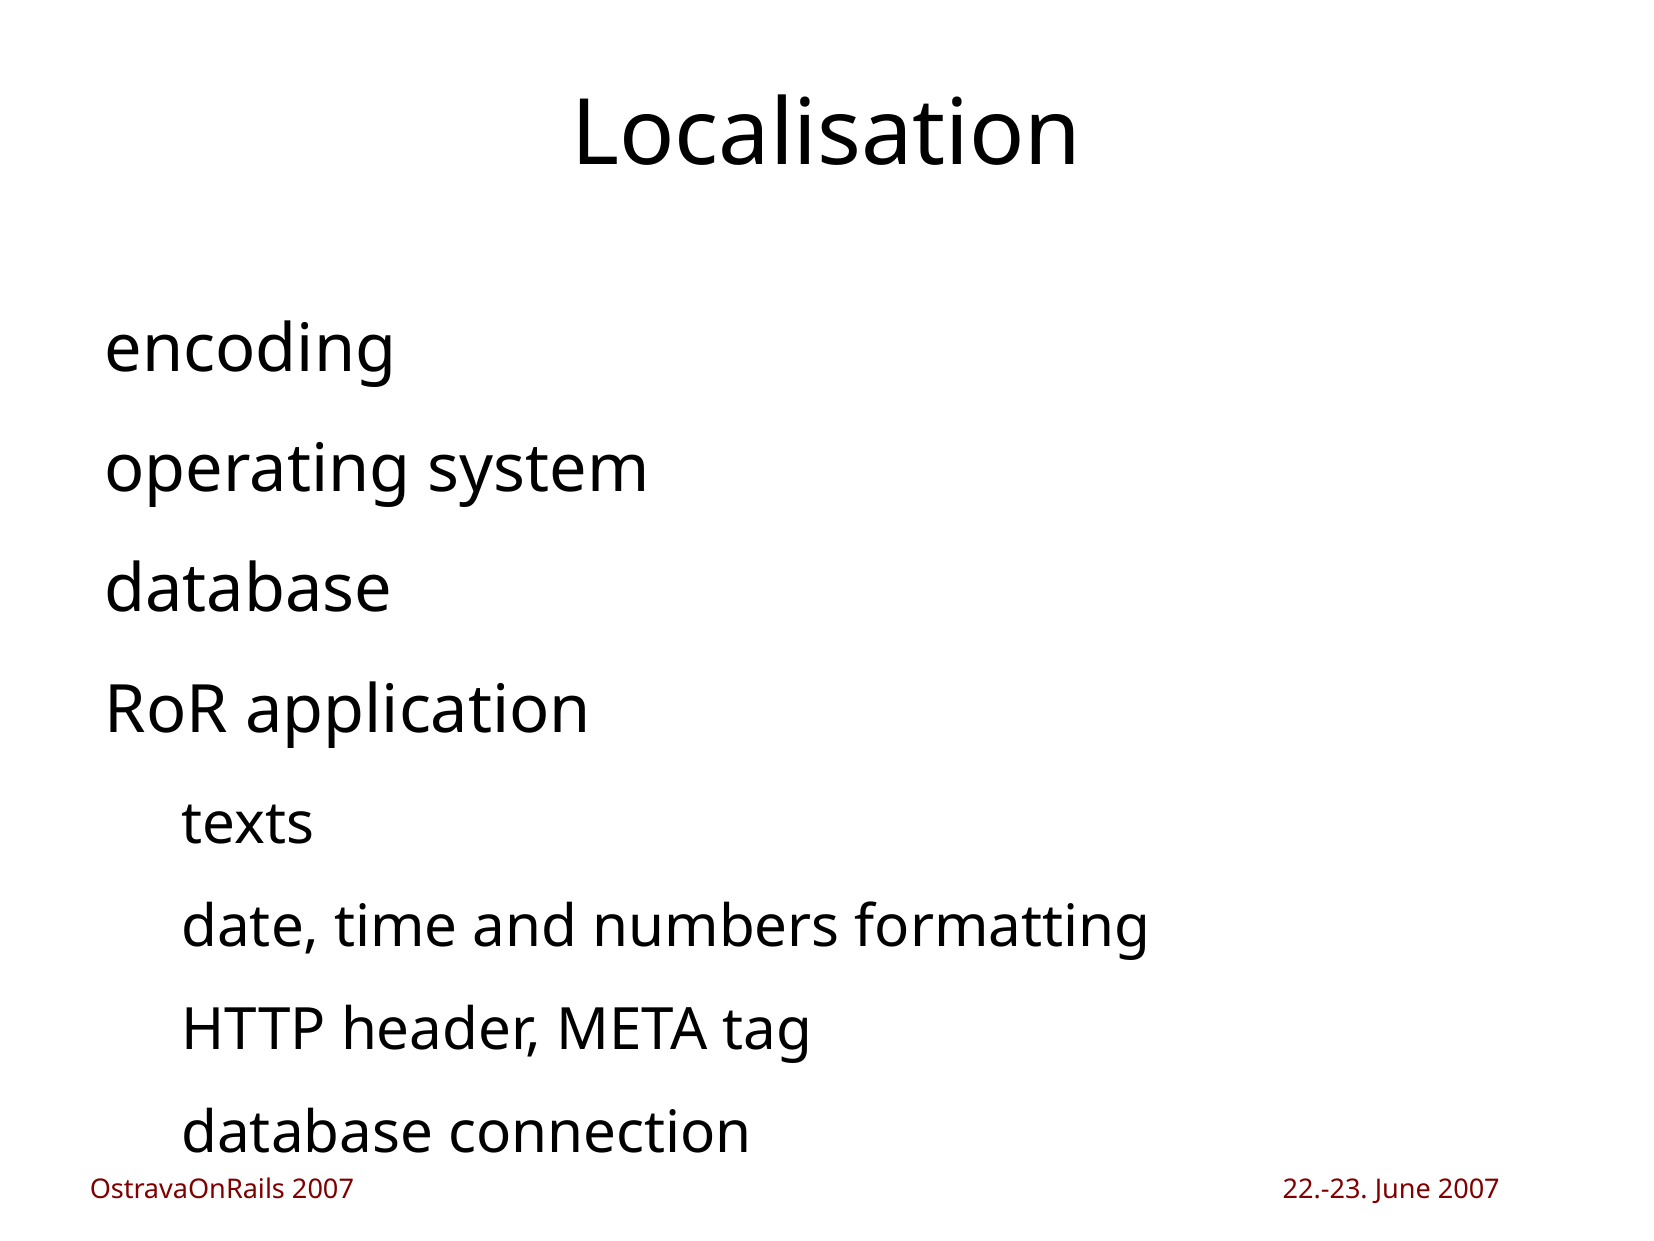

# Localisation
encoding
operating system
database
RoR application
texts
date, time and numbers formatting
HTTP header, META tag
database connection